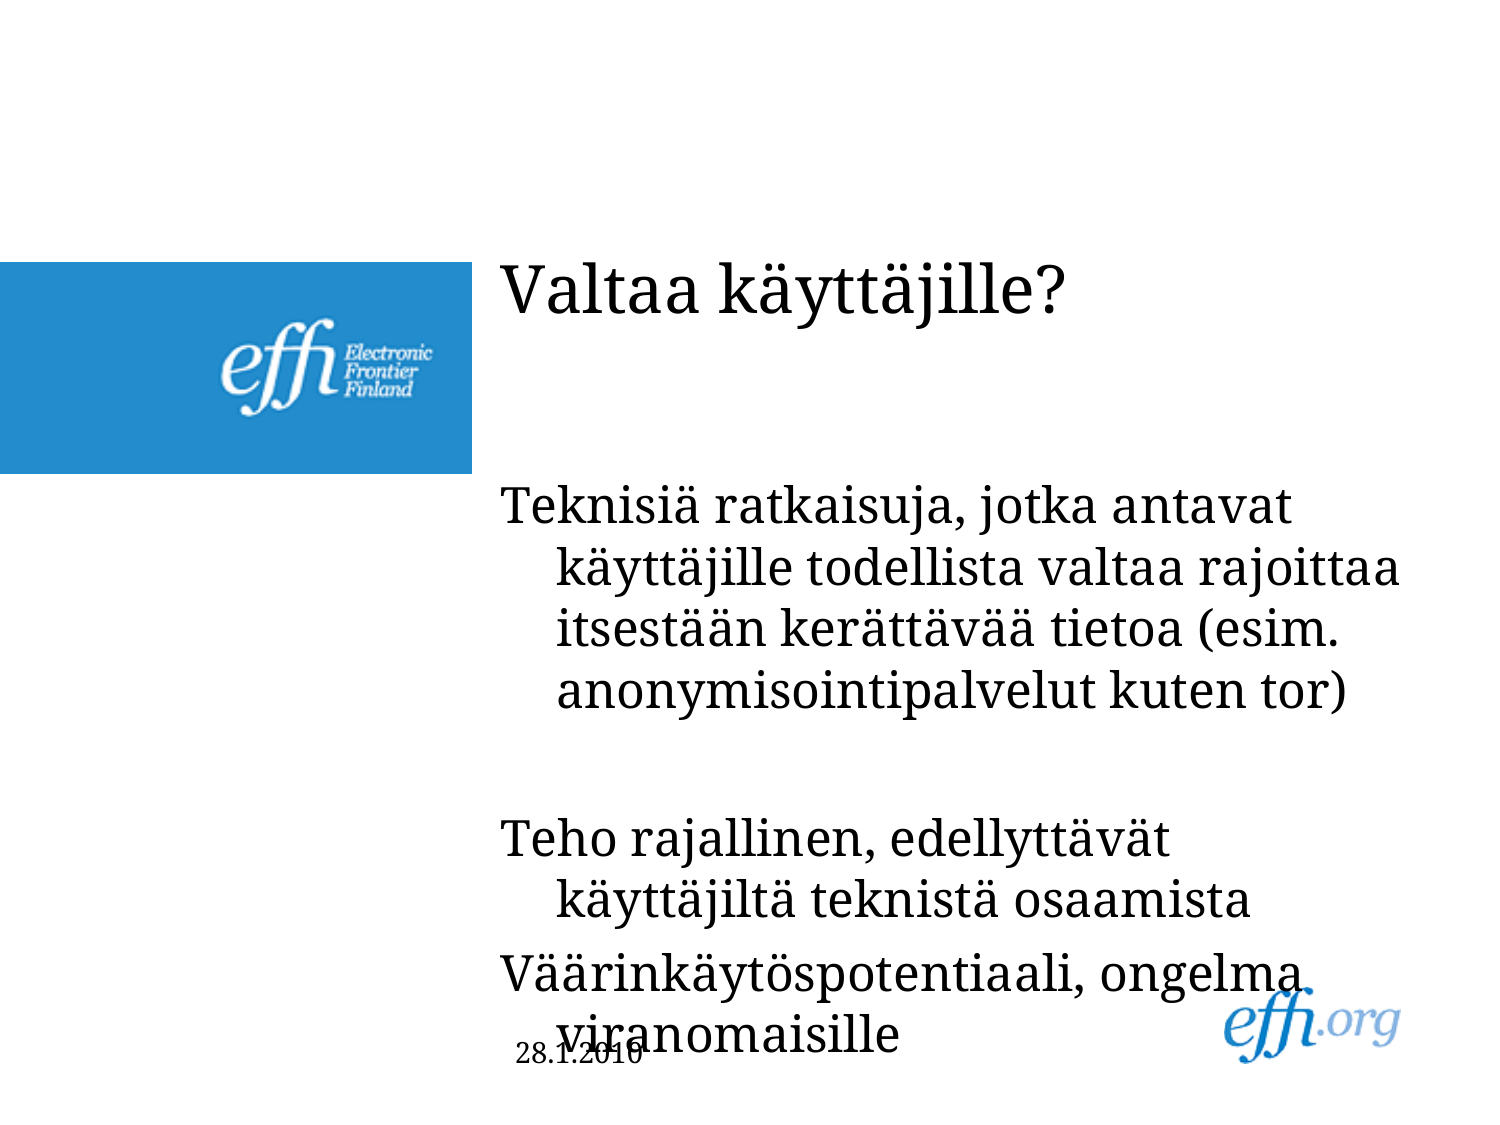

# Valtaa käyttäjille?
Teknisiä ratkaisuja, jotka antavat käyttäjille todellista valtaa rajoittaa itsestään kerättävää tietoa (esim. anonymisointipalvelut kuten tor)
Teho rajallinen, edellyttävät käyttäjiltä teknistä osaamista
Väärinkäytöspotentiaali, ongelma viranomaisille